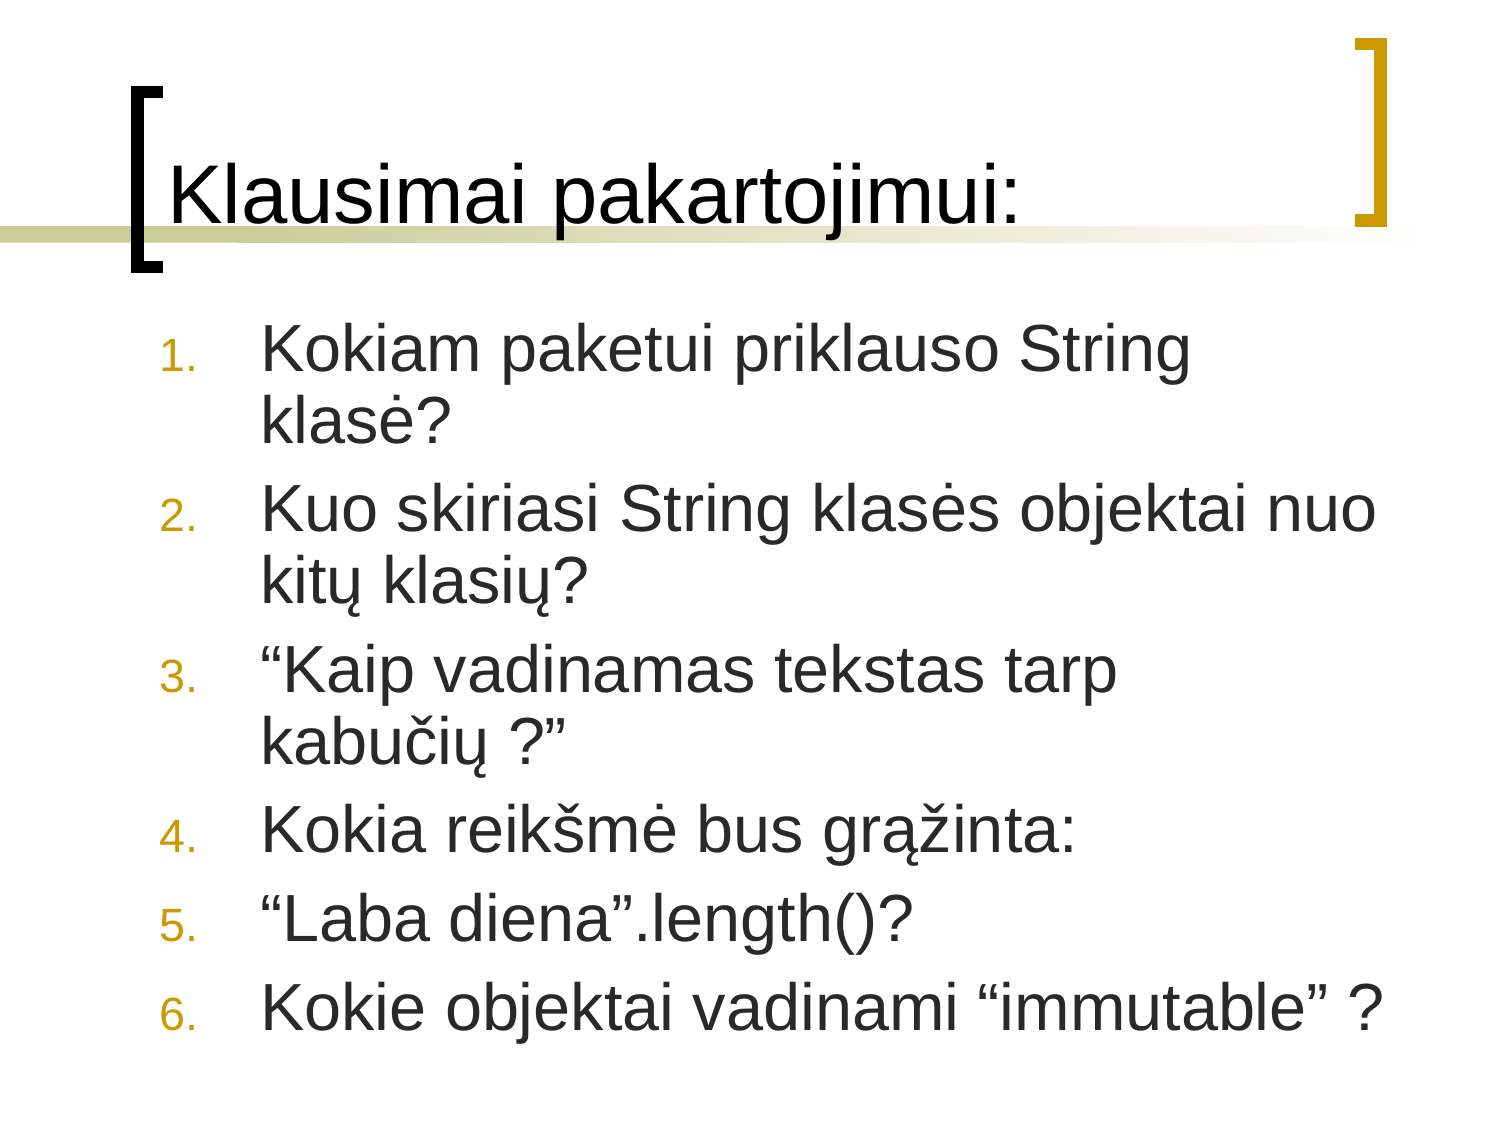

# Klausimai pakartojimui:
Kokiam paketui priklauso String klasė?
Kuo skiriasi String klasės objektai nuo kitų klasių?
“Kaip vadinamas tekstas tarp kabučių ?”
Kokia reikšmė bus grąžinta:
“Laba diena”.length()?
Kokie objektai vadinami “immutable” ?